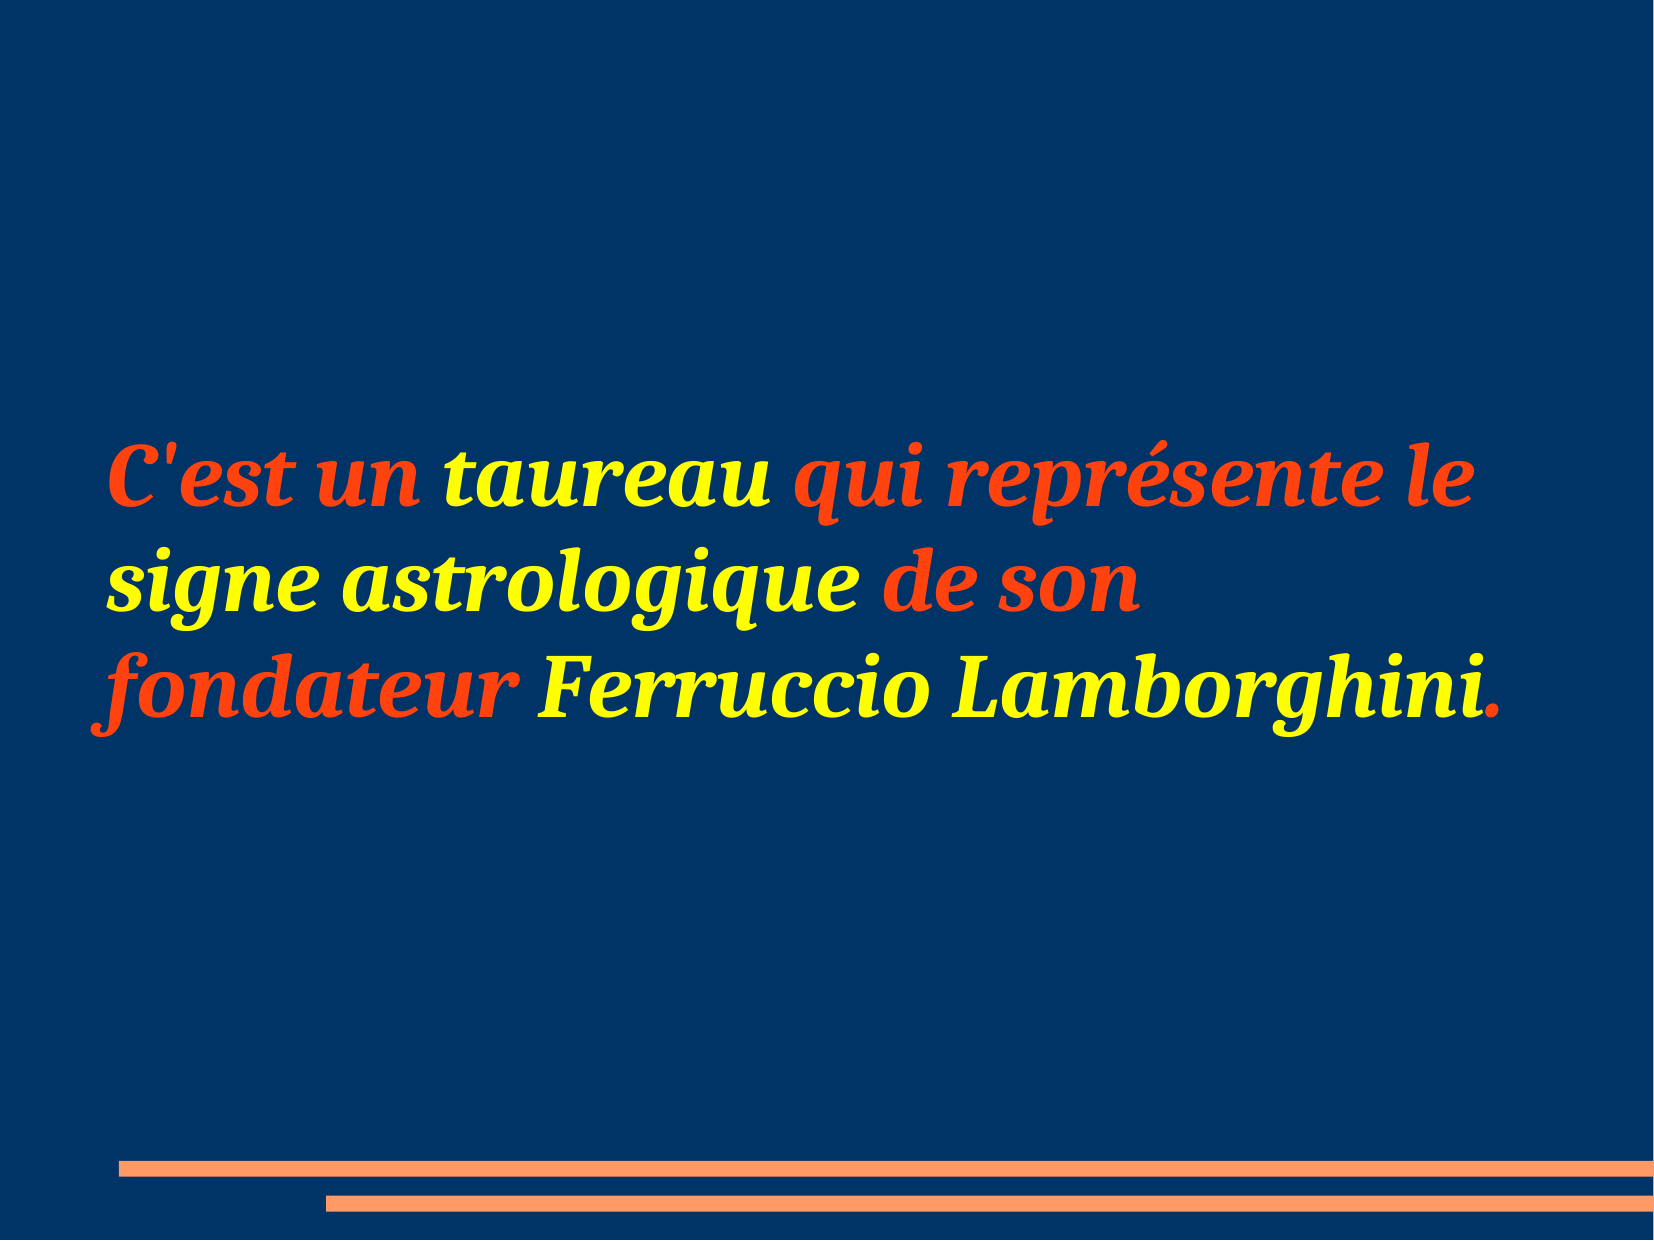

# C'est un taureau qui représente le signe astrologique de son fondateur Ferruccio Lamborghini.